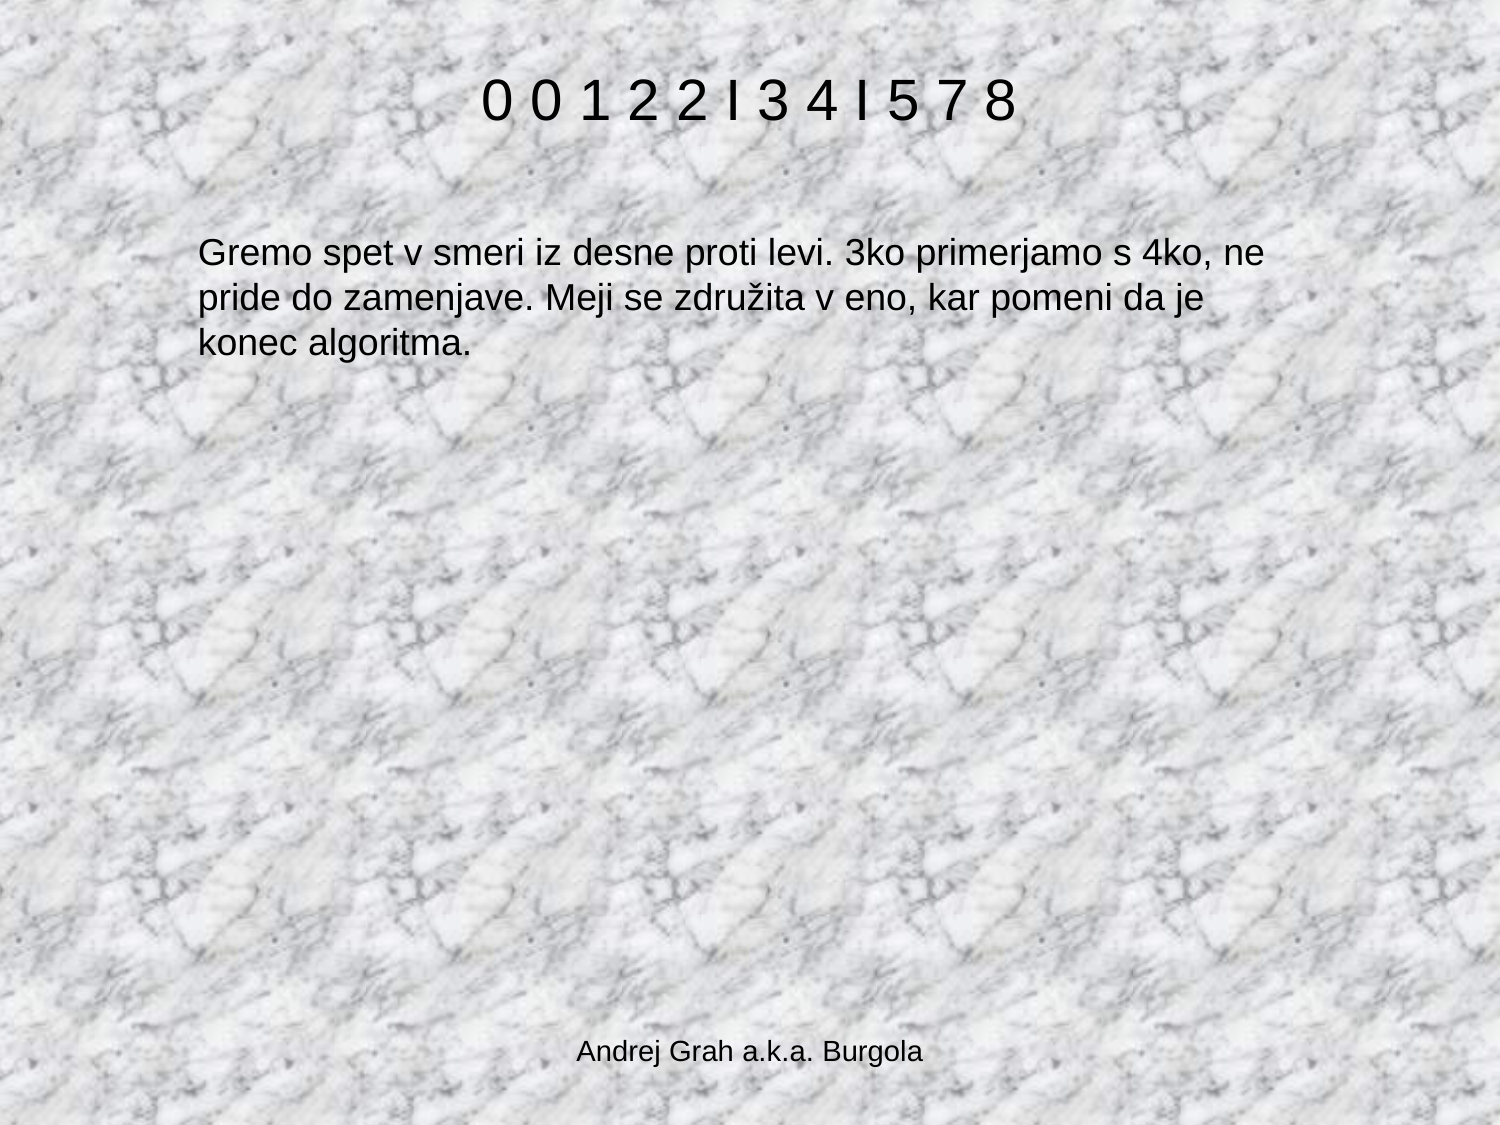

0 0 1 2 2 I 3 4 I 5 7 8
Gremo spet v smeri iz desne proti levi. 3ko primerjamo s 4ko, ne pride do zamenjave. Meji se združita v eno, kar pomeni da je konec algoritma.
Andrej Grah a.k.a. Burgola